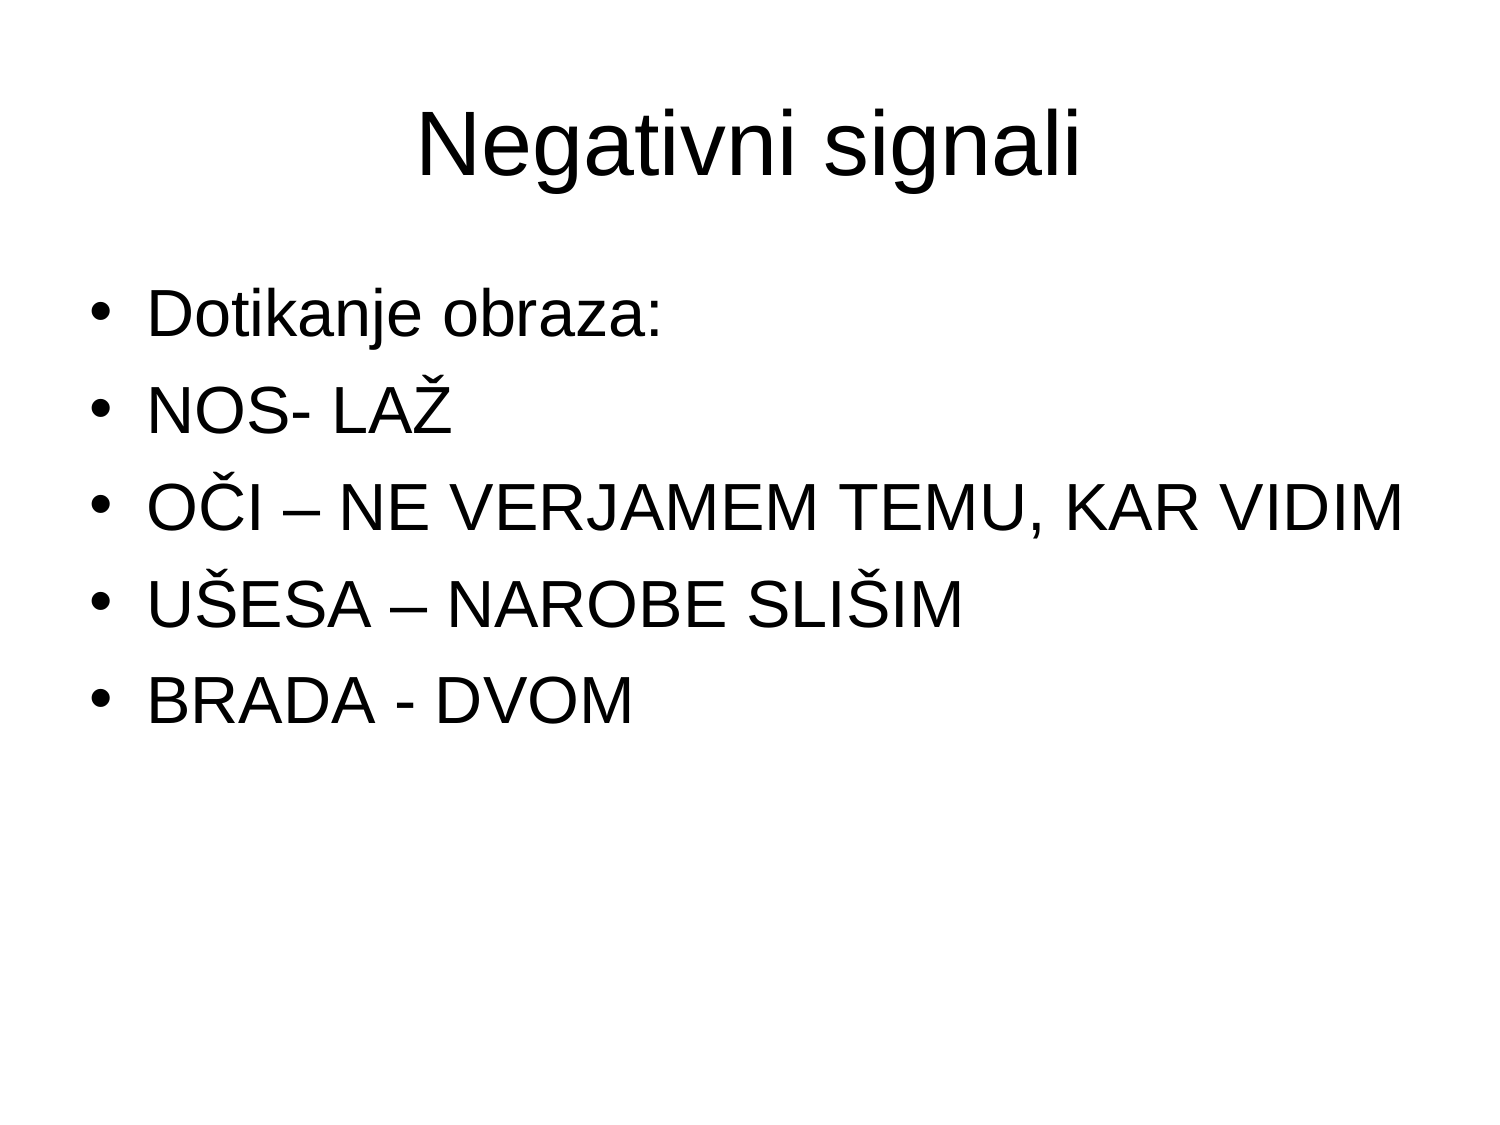

# Negativni signali
Dotikanje obraza:
NOS- LAŽ
OČI – NE VERJAMEM TEMU, KAR VIDIM
UŠESA – NAROBE SLIŠIM
BRADA - DVOM